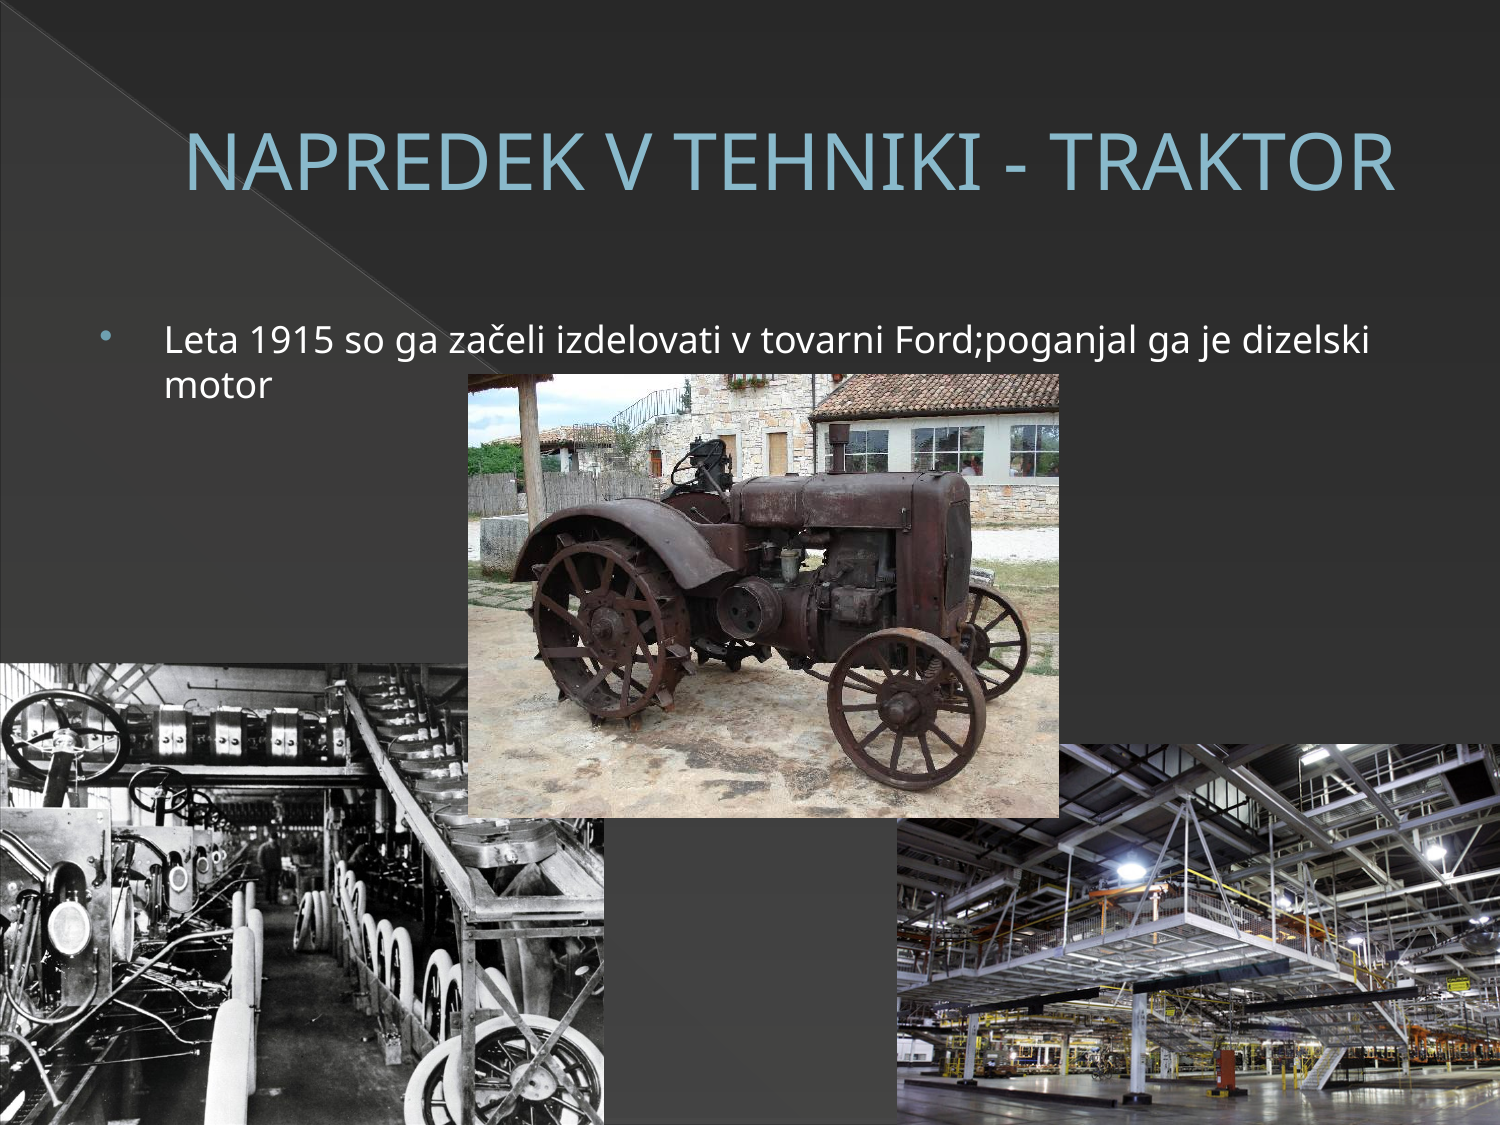

# NAPREDEK V TEHNIKI - TRAKTOR
Leta 1915 so ga začeli izdelovati v tovarni Ford;poganjal ga je dizelski motor